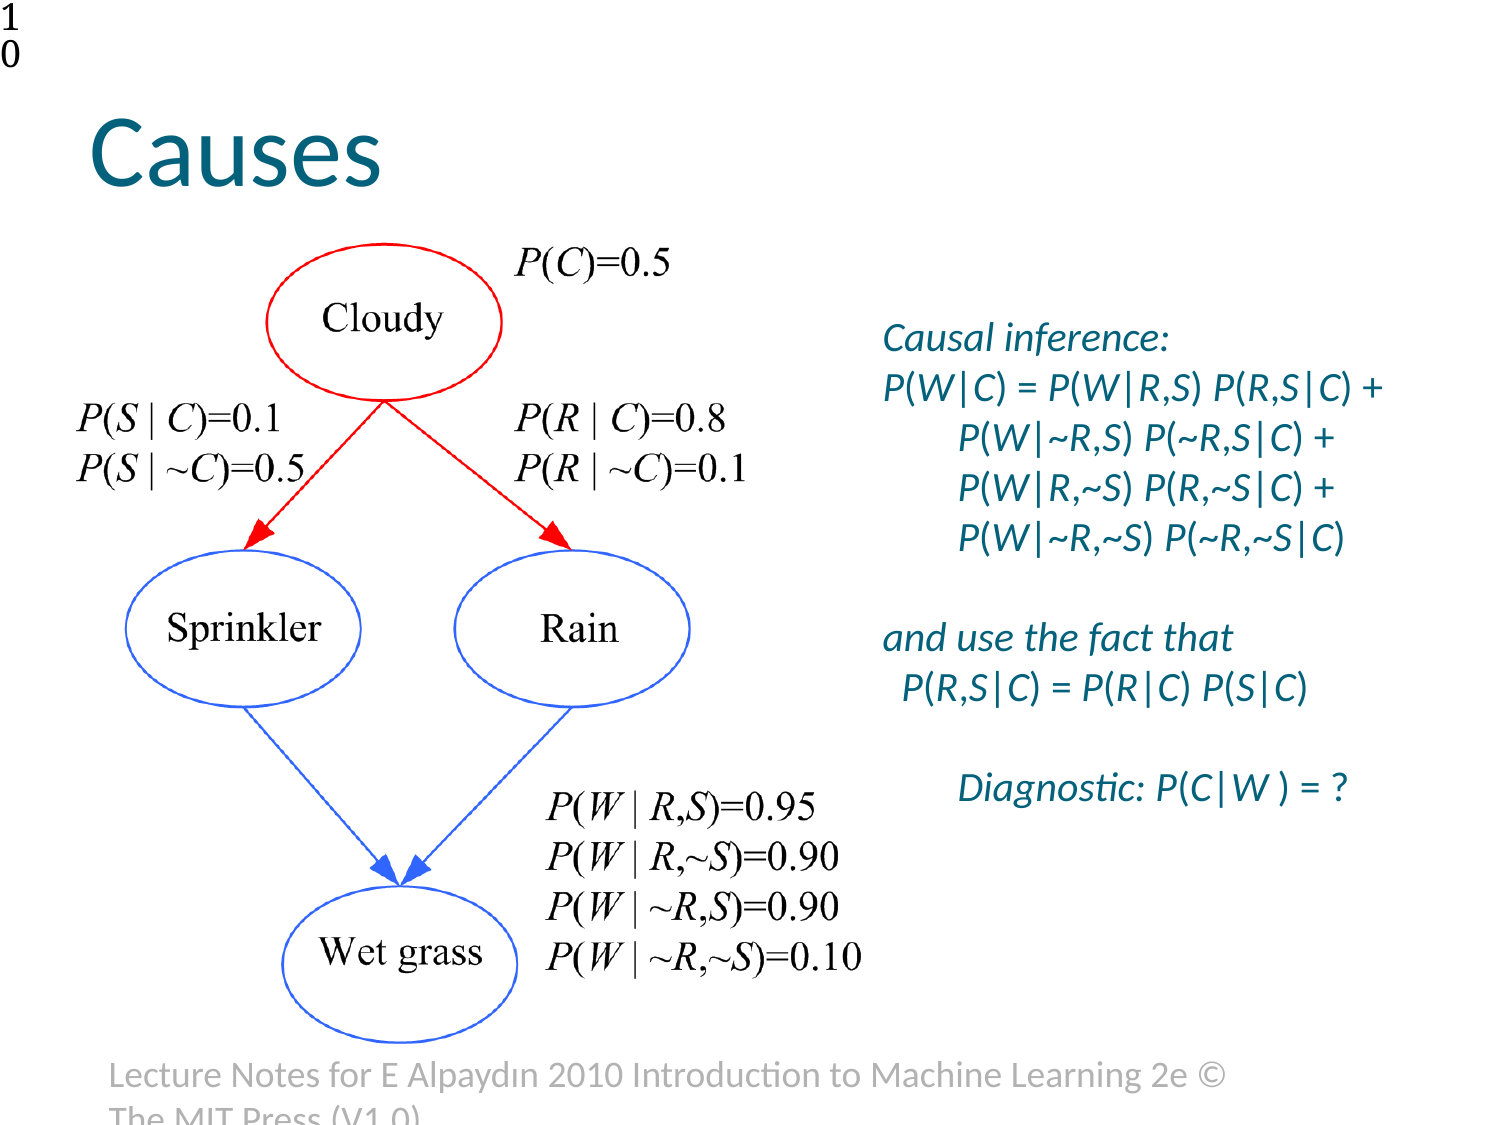

Causes
Causal inference:
P(W|C) = P(W|R,S) P(R,S|C) +
	P(W|~R,S) P(~R,S|C) +
	P(W|R,~S) P(R,~S|C) +
	P(W|~R,~S) P(~R,~S|C)
and use the fact that
 P(R,S|C) = P(R|C) P(S|C)
	Diagnostic: P(C|W ) = ?
Lecture Notes for E Alpaydın 2010 Introduction to Machine Learning 2e © The MIT Press (V1.0)